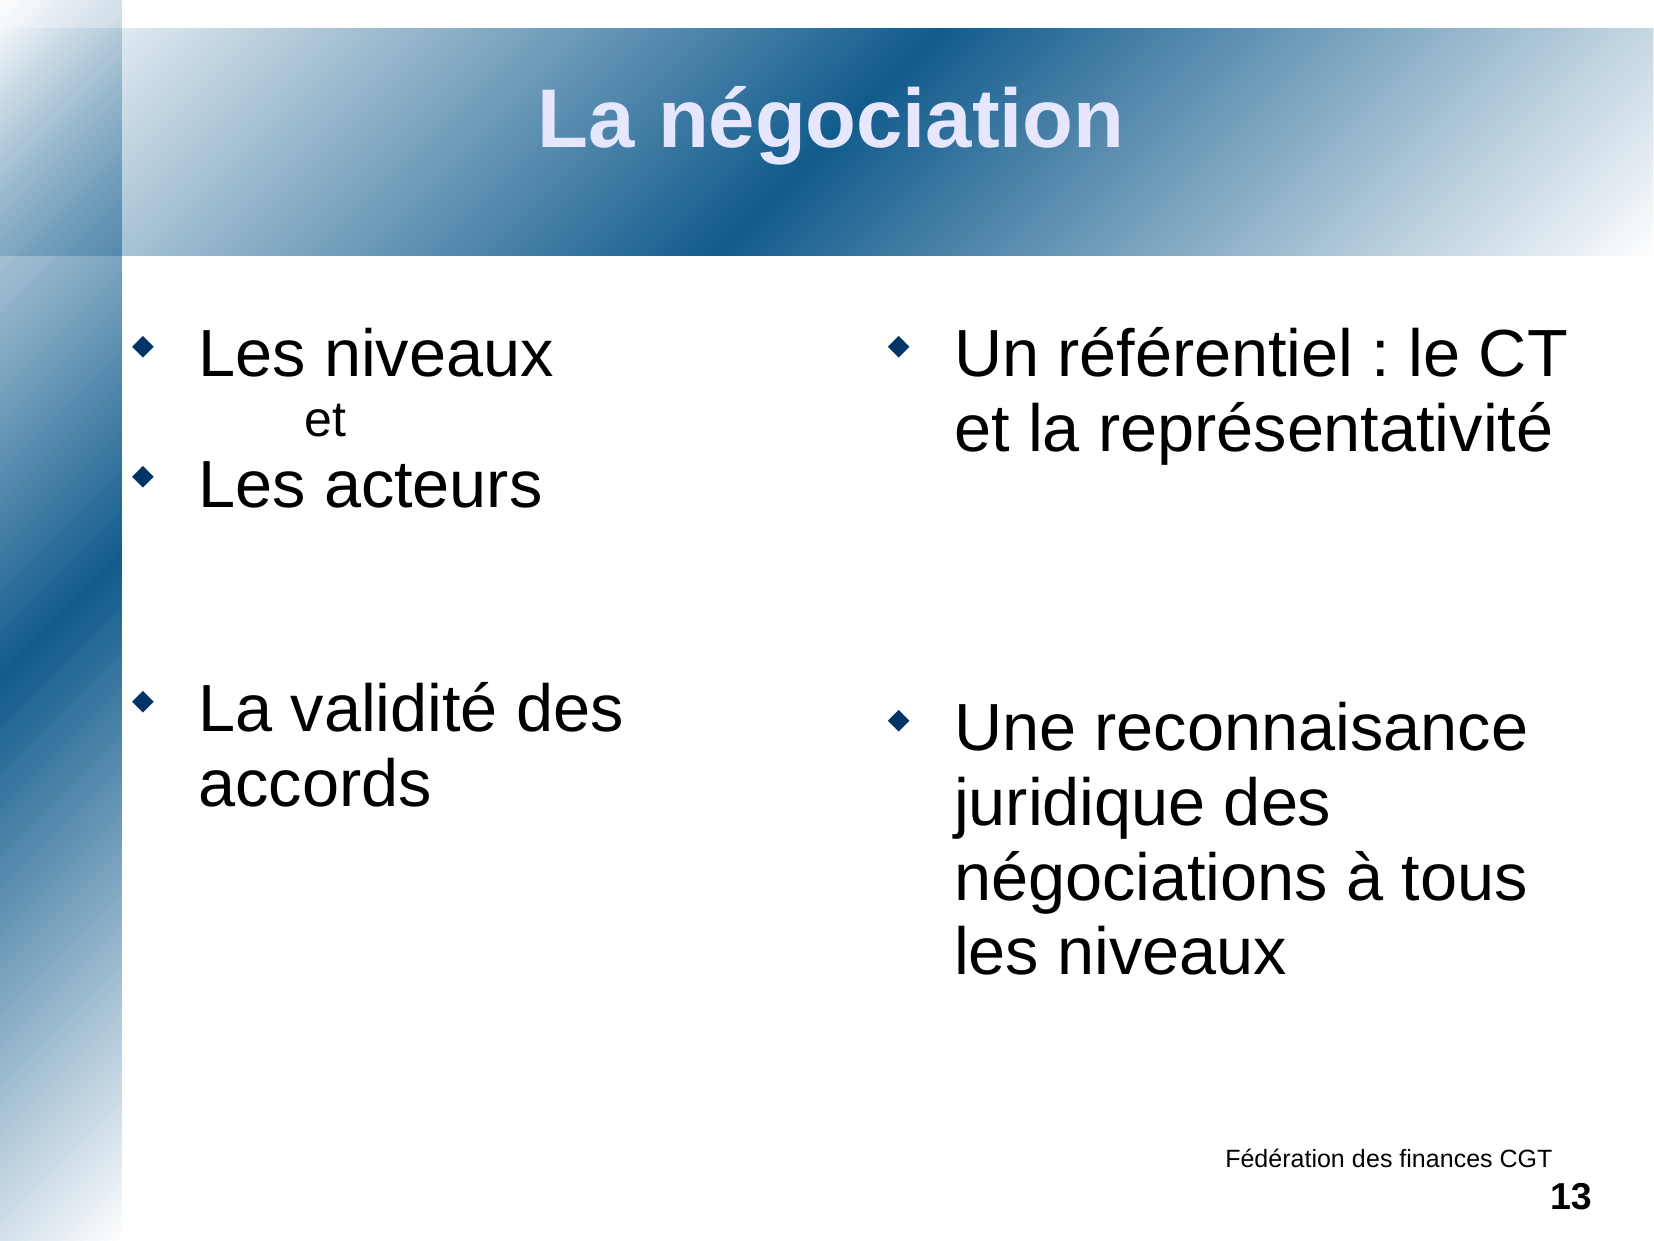

# La négociation
Les niveaux
et
Les acteurs
La validité des accords
Un référentiel : le CT et la représentativité
Une reconnaisance juridique des négociations à tous les niveaux
Fédération des finances CGT